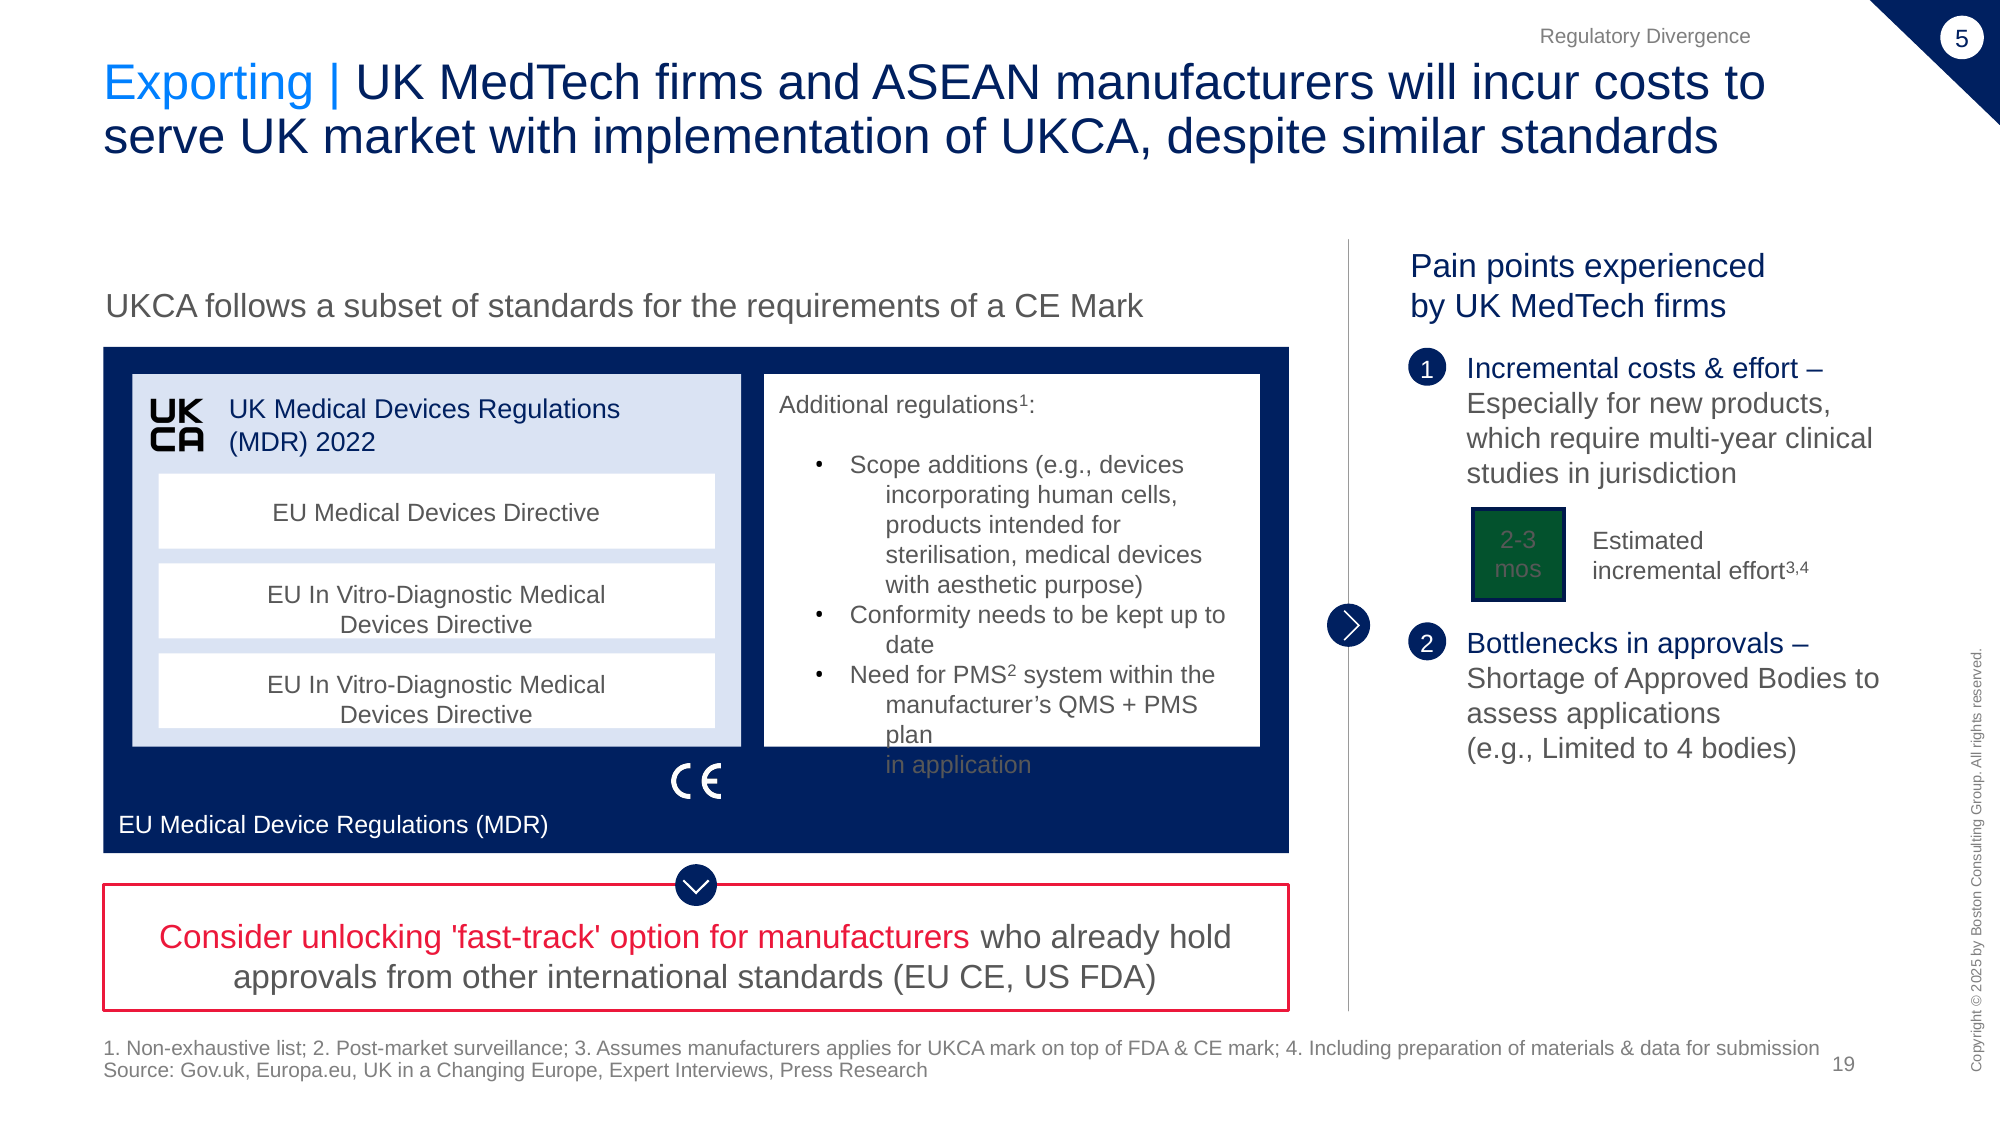

Regulatory Divergence
5
# Exporting | UK MedTech firms and ASEAN manufacturers will incur costs to serve UK market with implementation of UKCA, despite similar standards
Pain points experienced
by UK MedTech firms
UKCA follows a subset of standards for the requirements of a CE Mark
EU Medical Device Regulations (MDR)
1
Incremental costs & effort – Especially for new products, which require multi-year clinical studies in jurisdiction
Additional regulations1:
Scope additions (e.g., devices incorporating human cells, products intended for sterilisation, medical devices with aesthetic purpose)
Conformity needs to be kept up to date
Need for PMS2 system within the manufacturer’s QMS + PMS plan
in application
UK Medical Devices Regulations (MDR) 2022
EU Medical Devices Directive
2-3
mos
Estimated
incremental effort3,4
EU In Vitro-Diagnostic Medical
Devices Directive
2
Bottlenecks in approvals – Shortage of Approved Bodies to assess applications
(e.g., Limited to 4 bodies)
EU In Vitro-Diagnostic Medical
Devices Directive
Consider unlocking 'fast-track' option for manufacturers who already hold approvals from other international standards (EU CE, US FDA)
1. Non-exhaustive list; 2. Post-market surveillance; 3. Assumes manufacturers applies for UKCA mark on top of FDA & CE mark; 4. Including preparation of materials & data for submission
Source: Gov.uk, Europa.eu, UK in a Changing Europe, Expert Interviews, Press Research